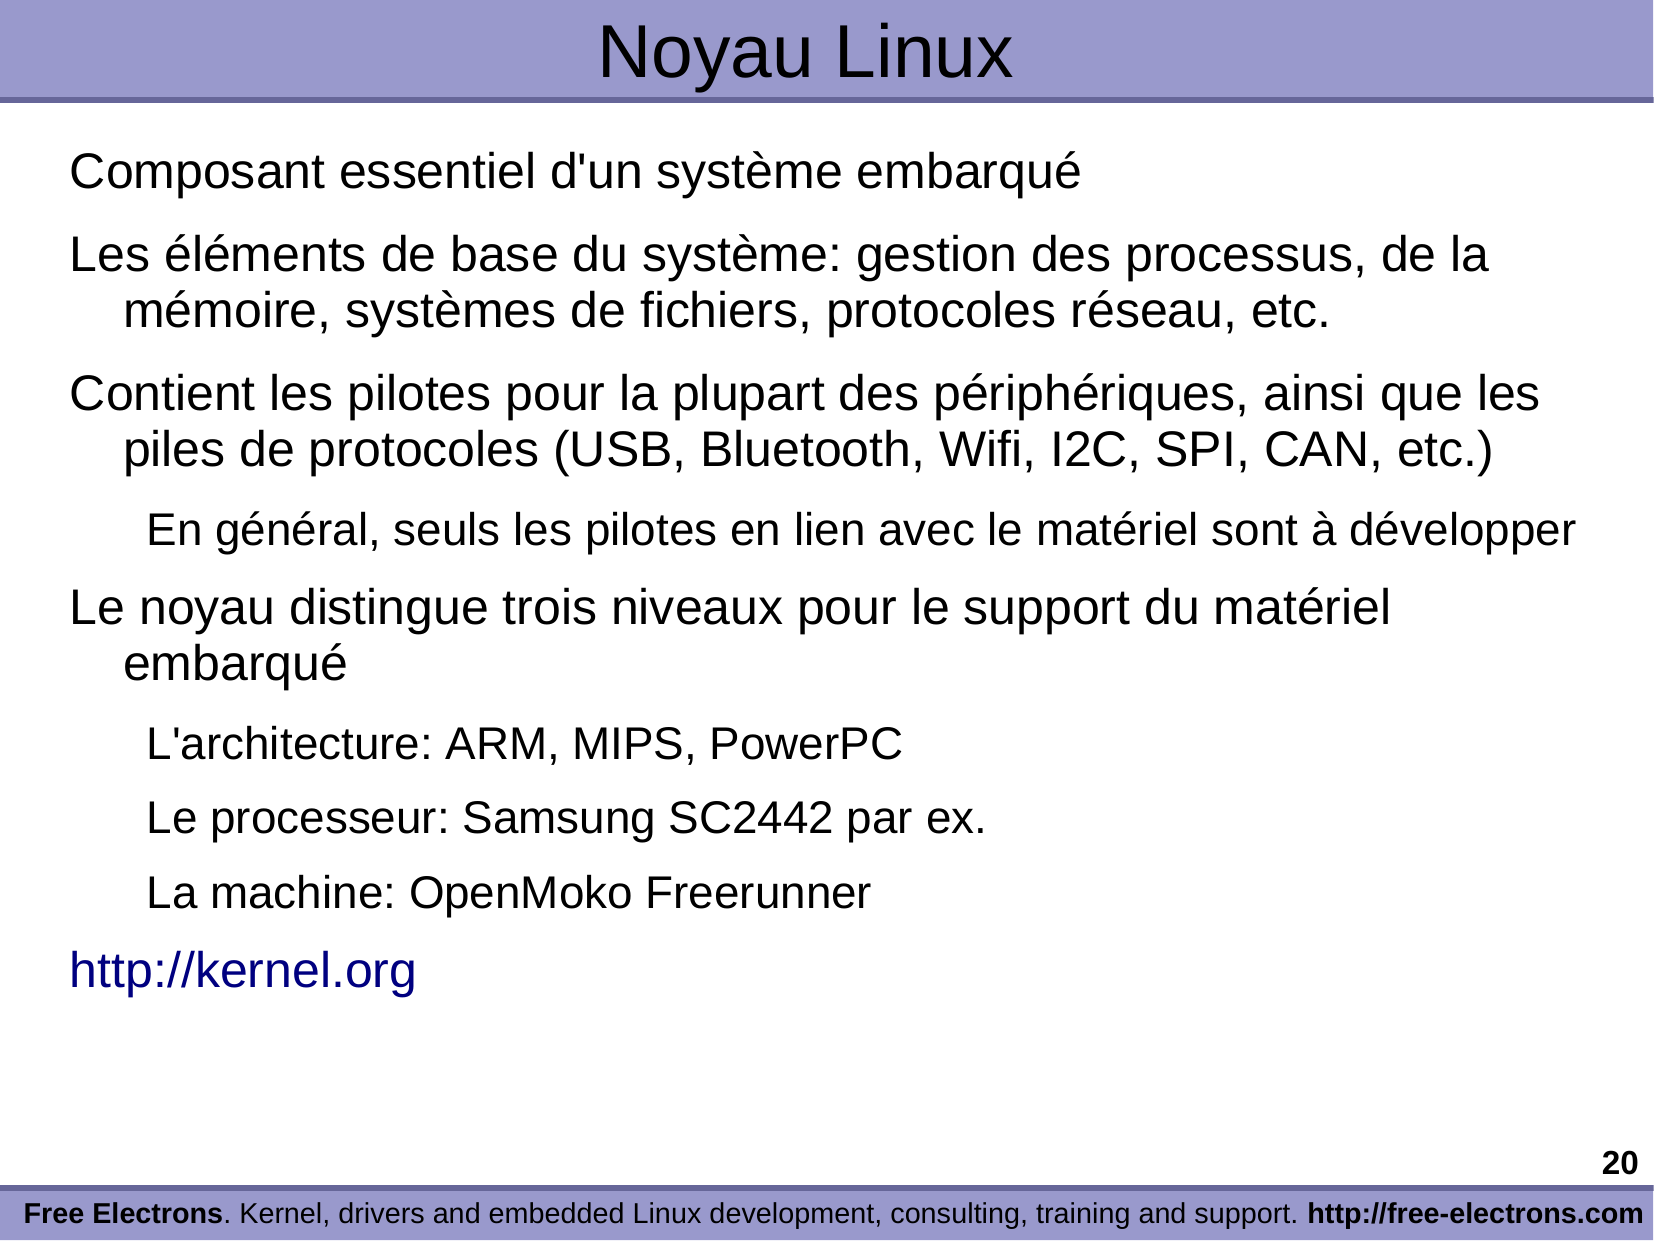

# Noyau Linux
Composant essentiel d'un système embarqué
Les éléments de base du système: gestion des processus, de la mémoire, systèmes de fichiers, protocoles réseau, etc.
Contient les pilotes pour la plupart des périphériques, ainsi que les piles de protocoles (USB, Bluetooth, Wifi, I2C, SPI, CAN, etc.)
En général, seuls les pilotes en lien avec le matériel sont à développer
Le noyau distingue trois niveaux pour le support du matériel embarqué
L'architecture: ARM, MIPS, PowerPC
Le processeur: Samsung SC2442 par ex.
La machine: OpenMoko Freerunner
http://kernel.org